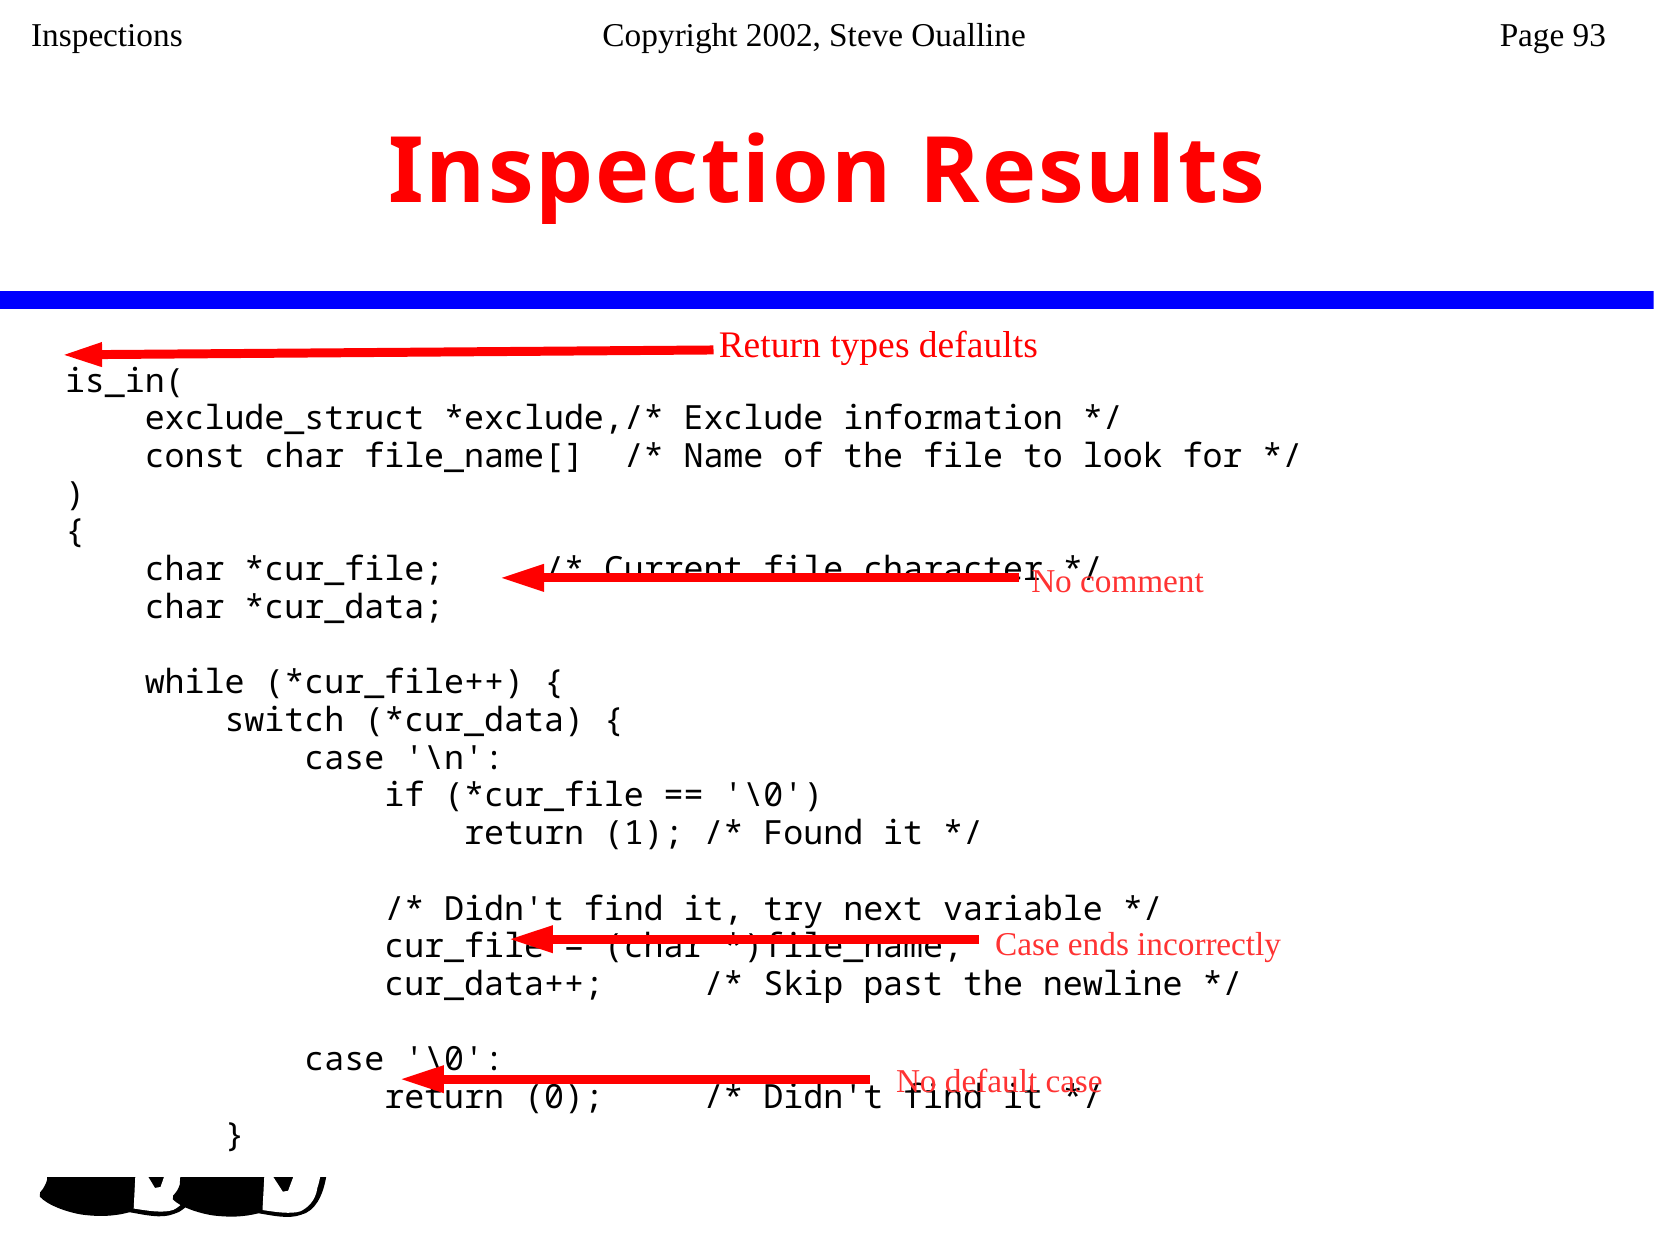

# Inspection Results
Return types defaults
No comment
Case ends incorrectly
No default case